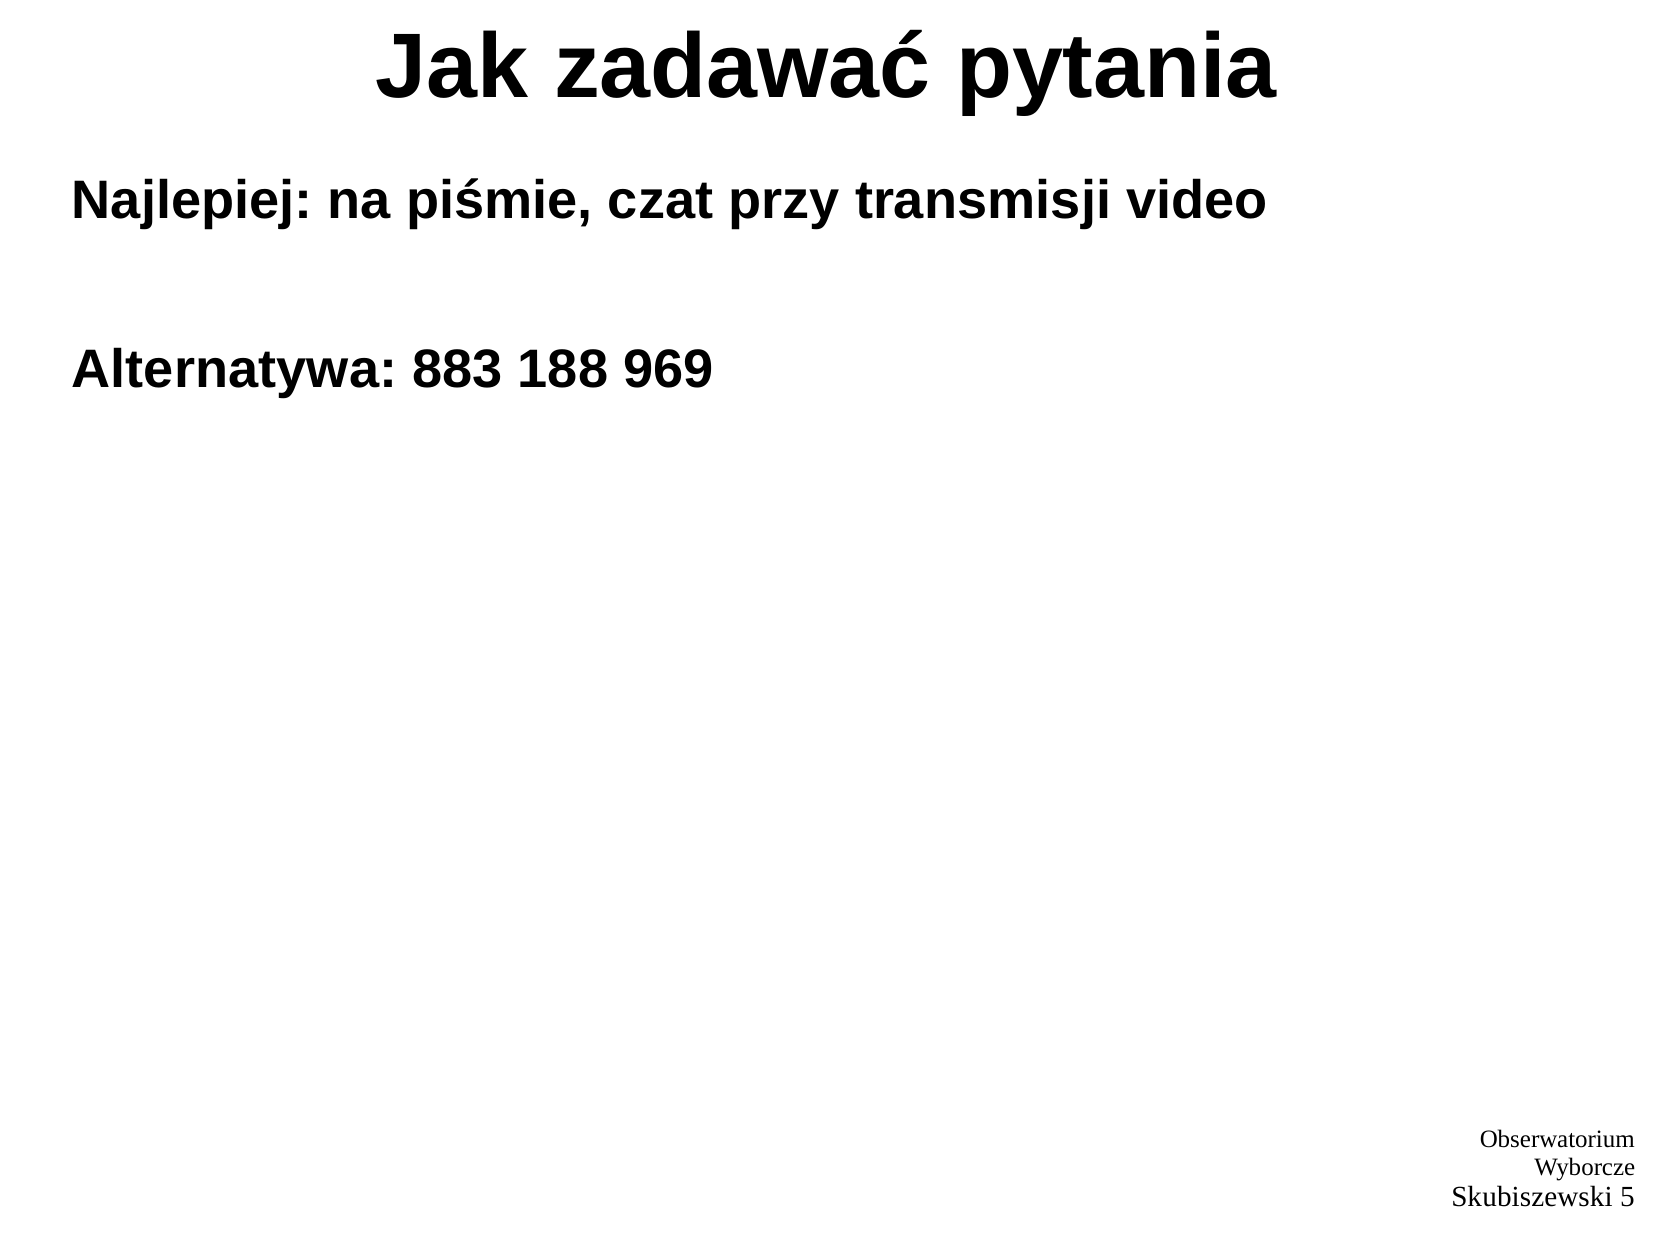

# Jak zadawać pytania
Najlepiej: na piśmie, czat przy transmisji video
Alternatywa: 883 188 969
5